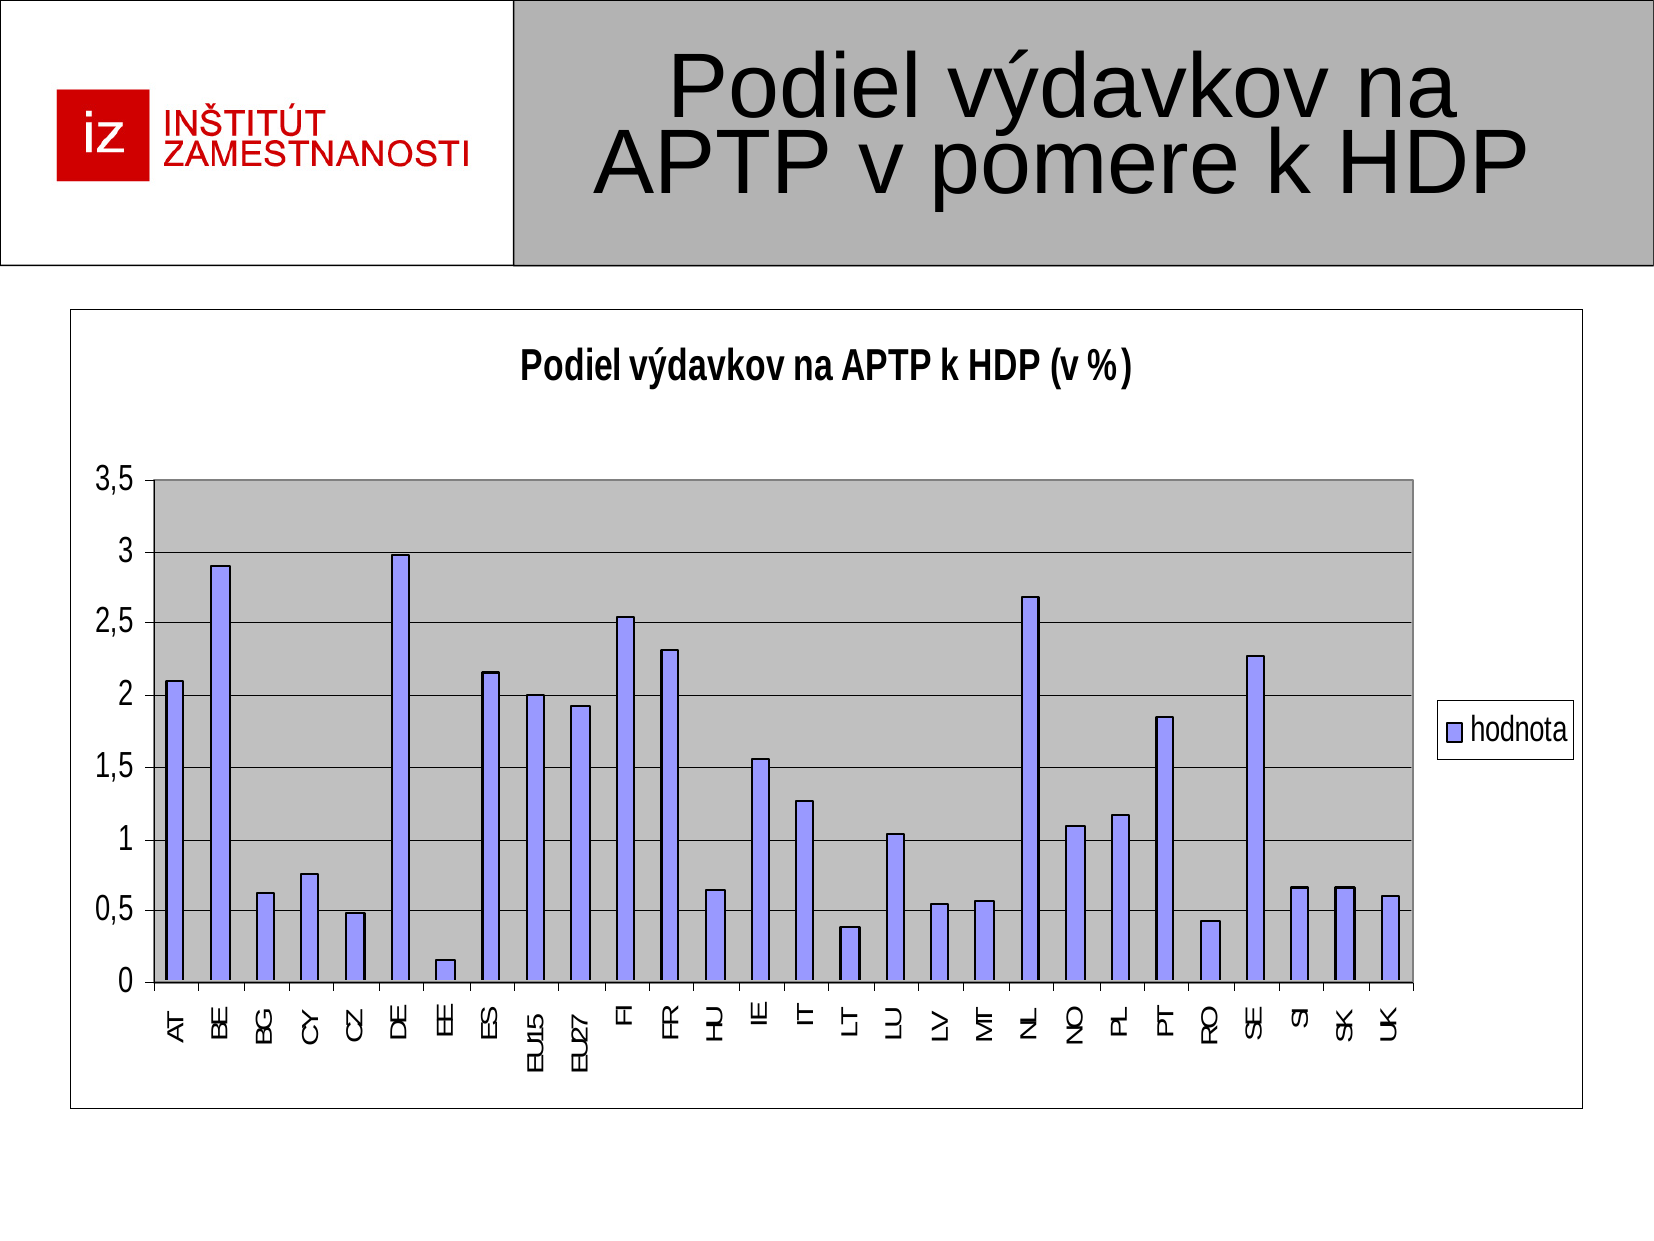

# Podiel výdavkov na APTP v pomere k HDP